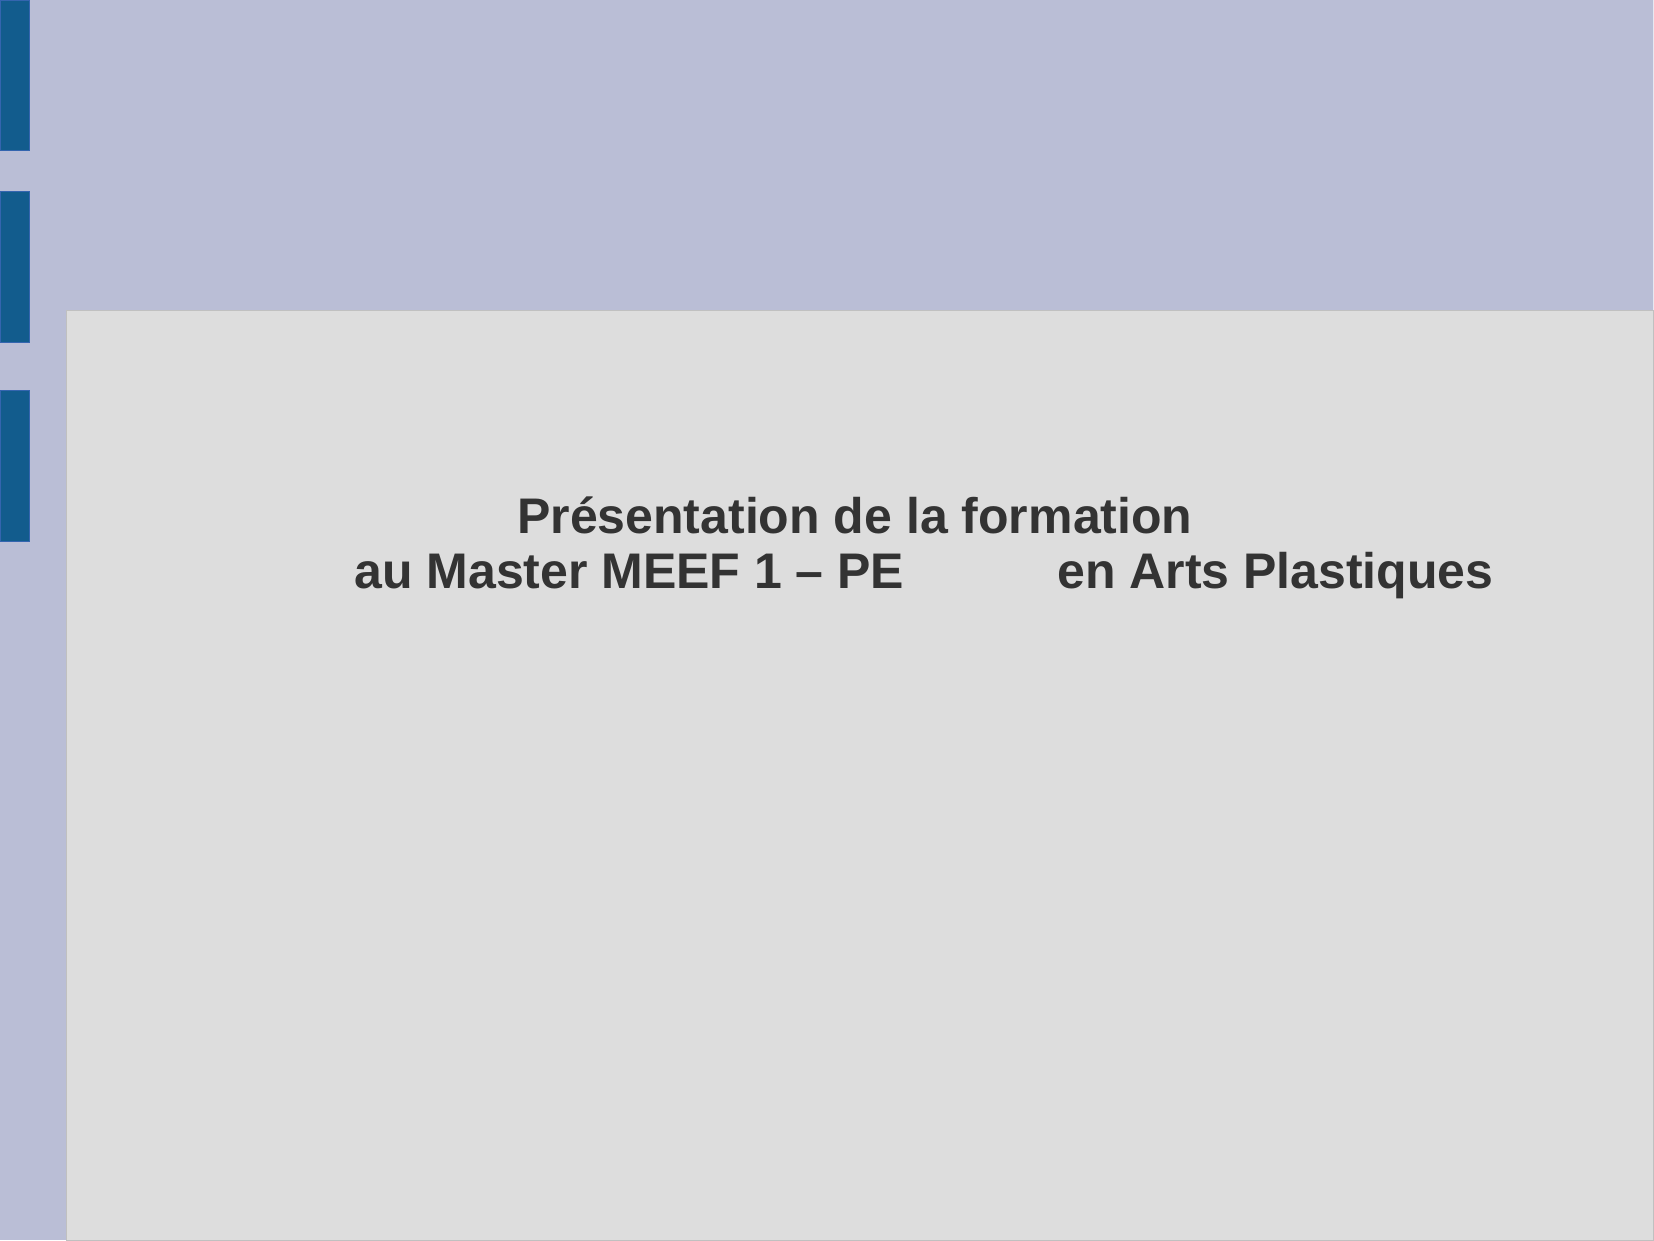

# Présentation de la formation au Master MEEF 1 – PE en Arts Plastiques